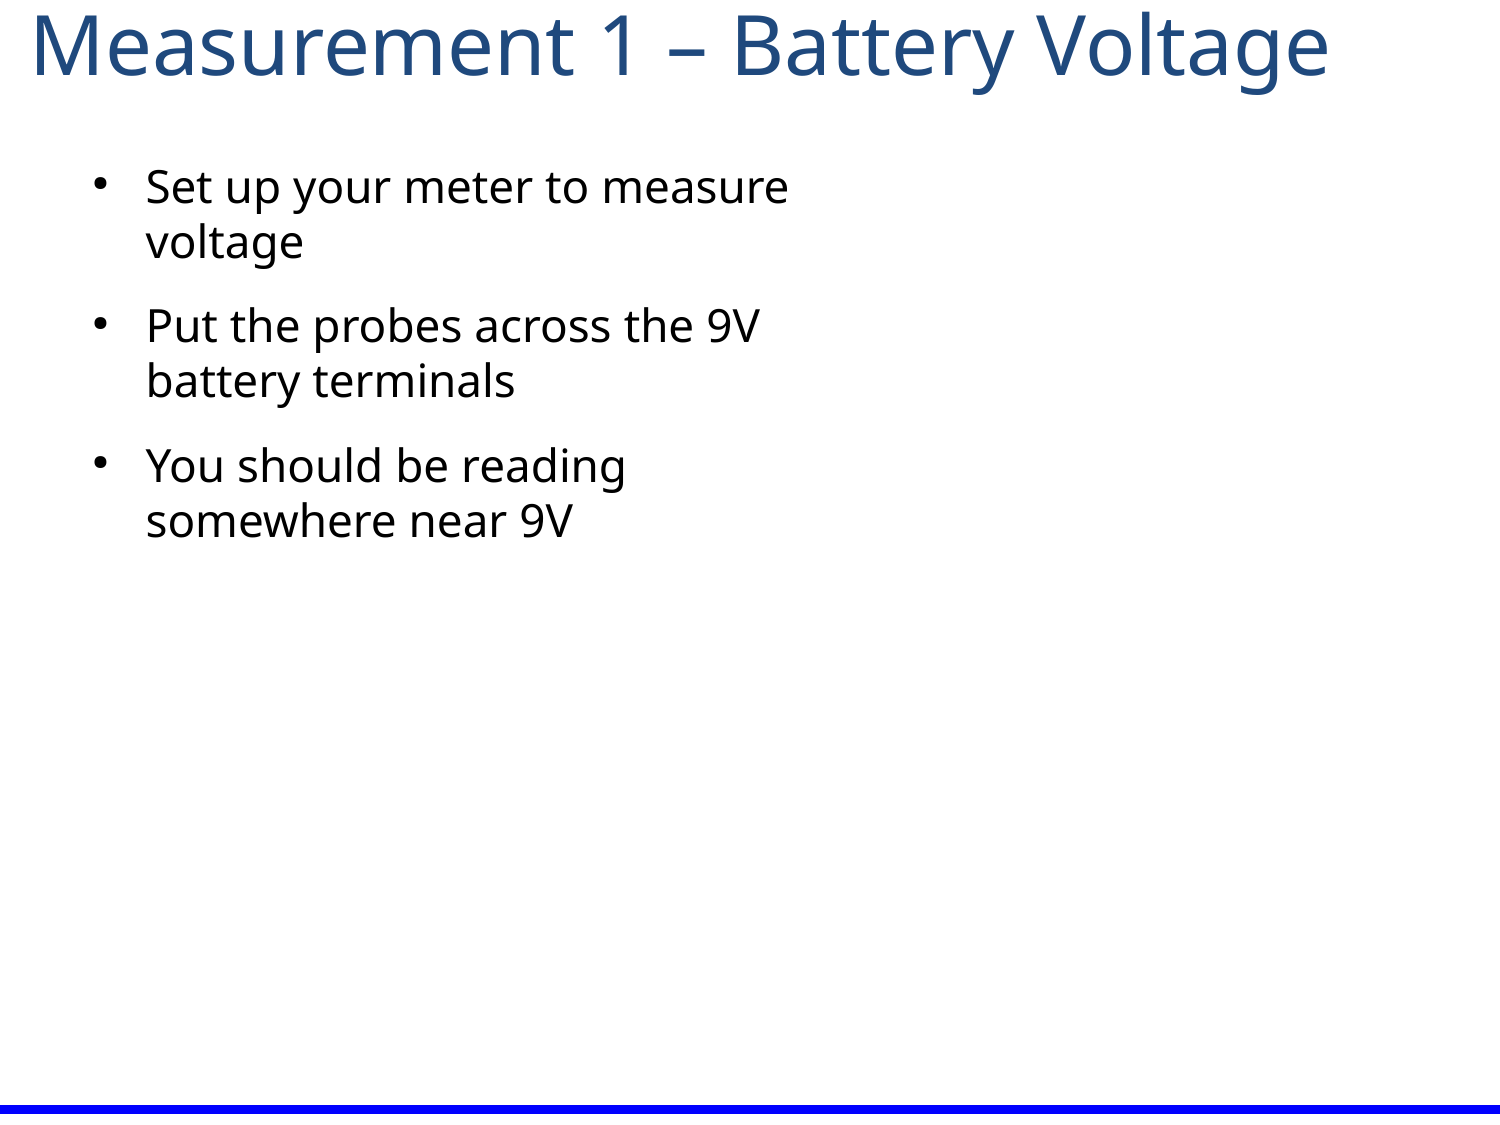

# Measurement 1 – Battery Voltage
Set up your meter to measure voltage
Put the probes across the 9V battery terminals
You should be reading somewhere near 9V